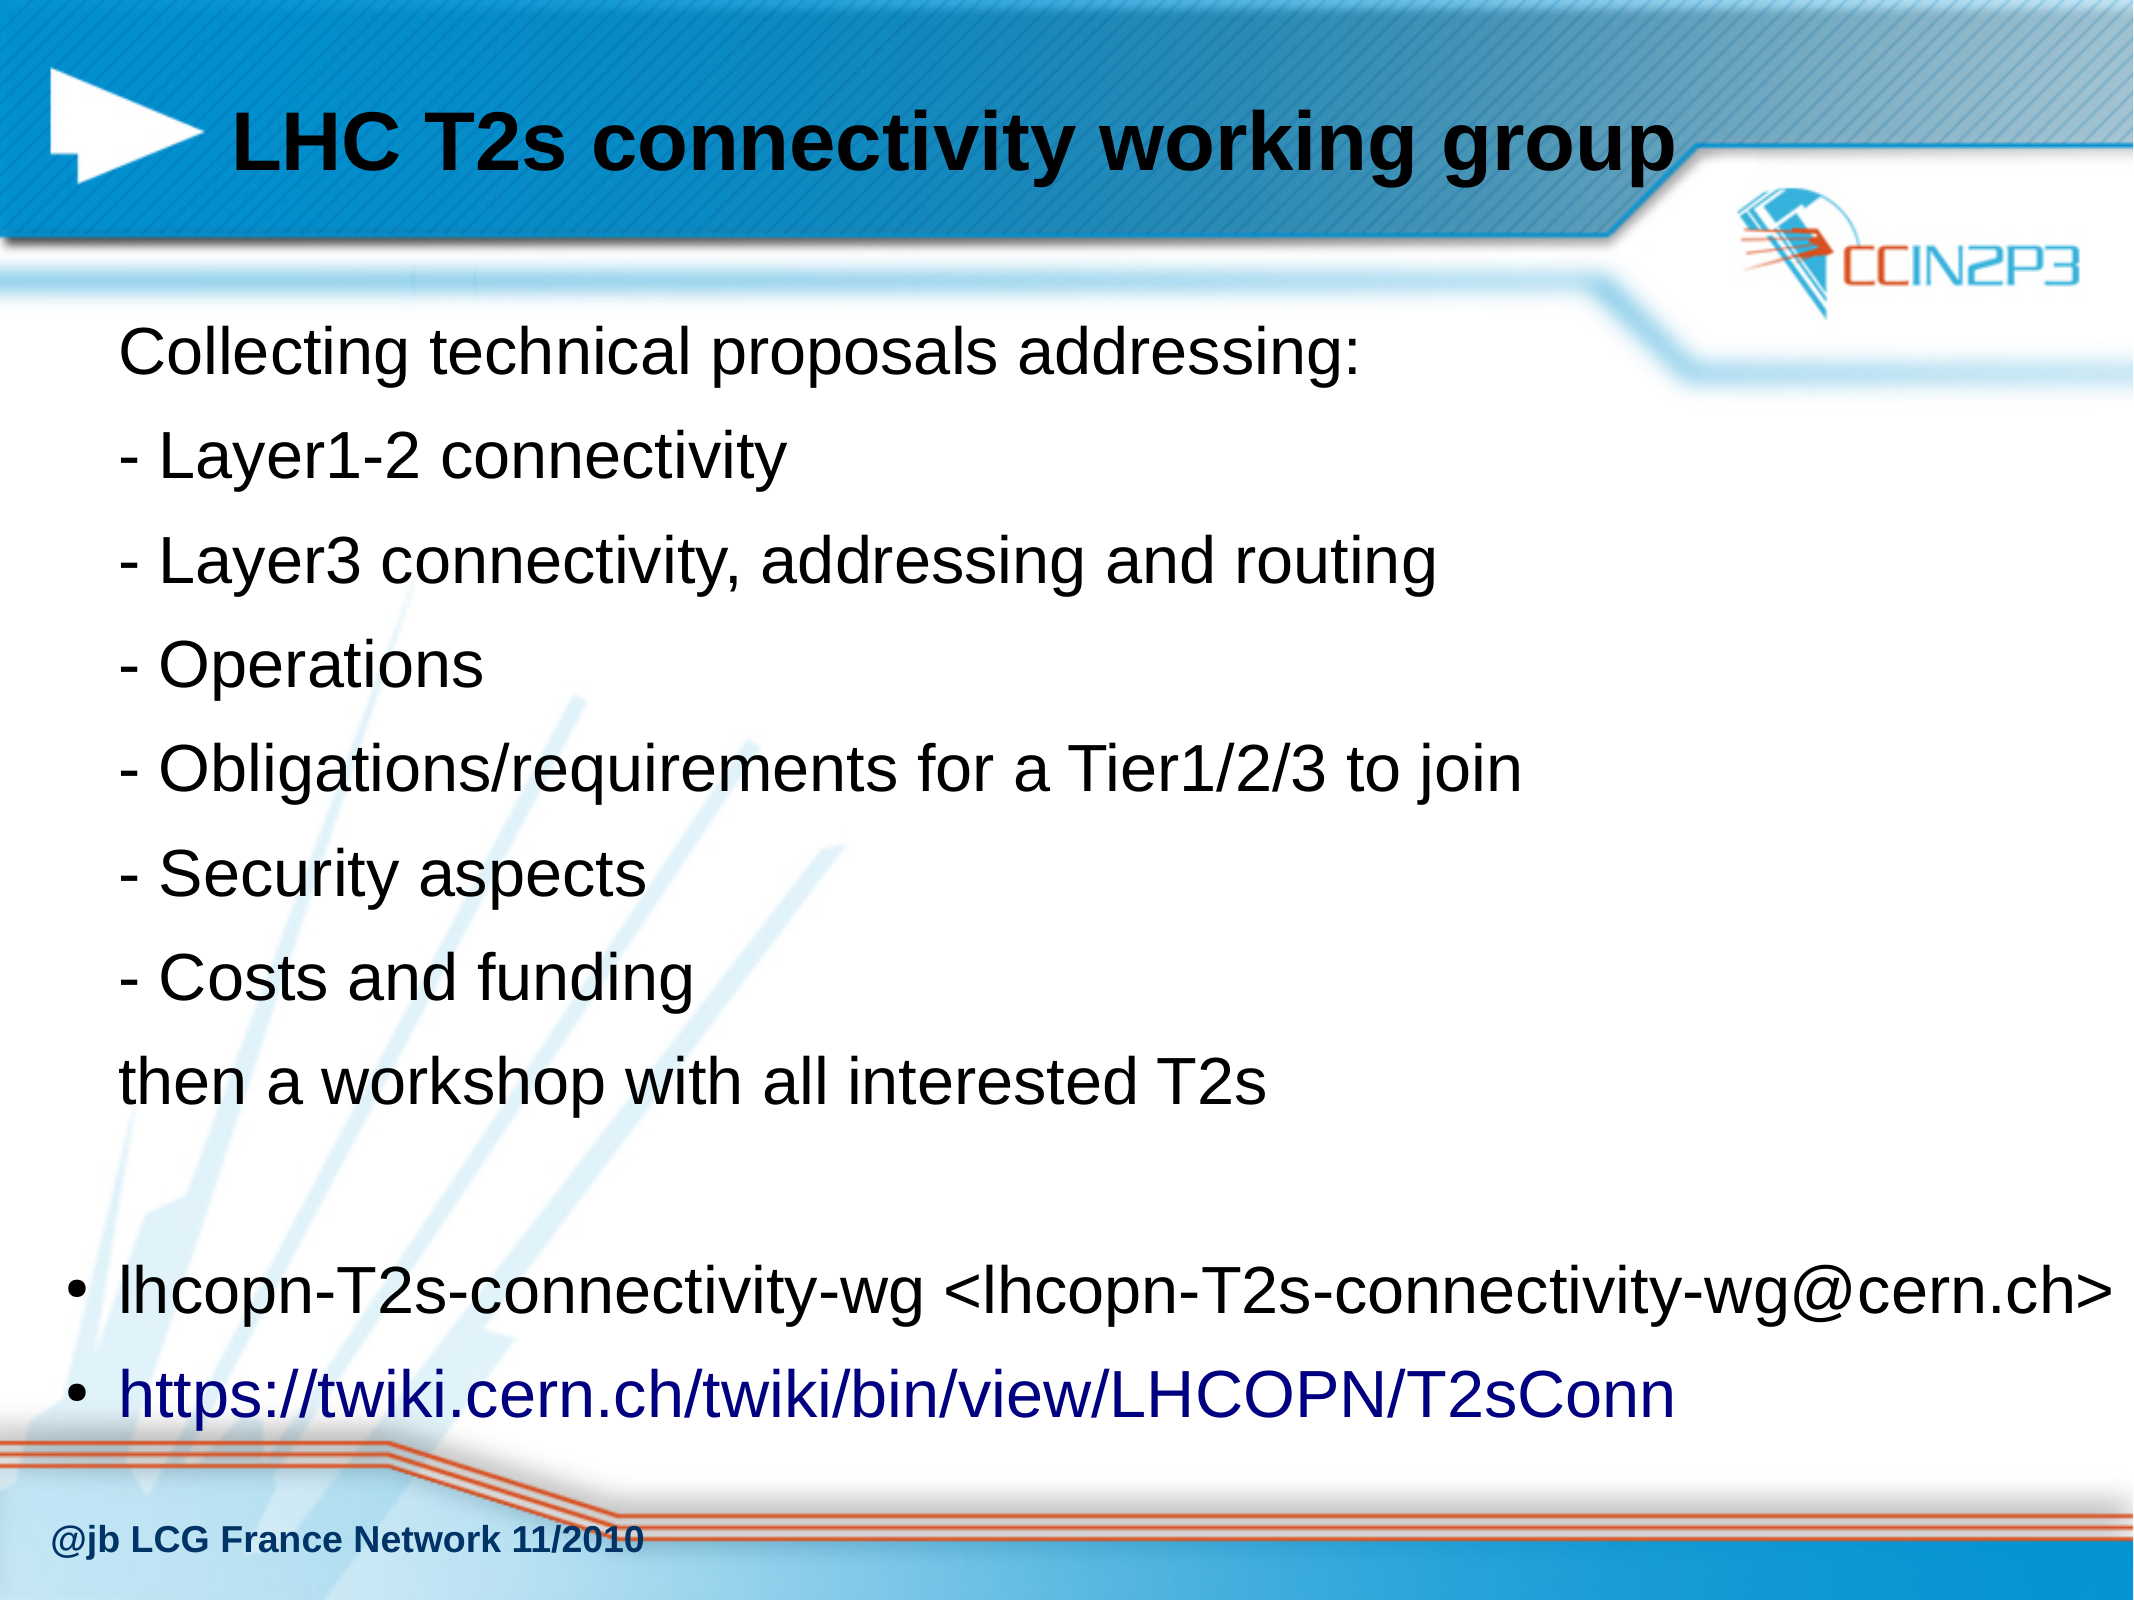

# LHC T2s connectivity working group
Collecting technical proposals addressing:
- Layer1-2 connectivity
- Layer3 connectivity, addressing and routing
- Operations
- Obligations/requirements for a Tier1/2/3 to join
- Security aspects
- Costs and funding
then a workshop with all interested T2s
lhcopn-T2s-connectivity-wg <lhcopn-T2s-connectivity-wg@cern.ch>
https://twiki.cern.ch/twiki/bin/view/LHCOPN/T2sConn
13
Votre Nom